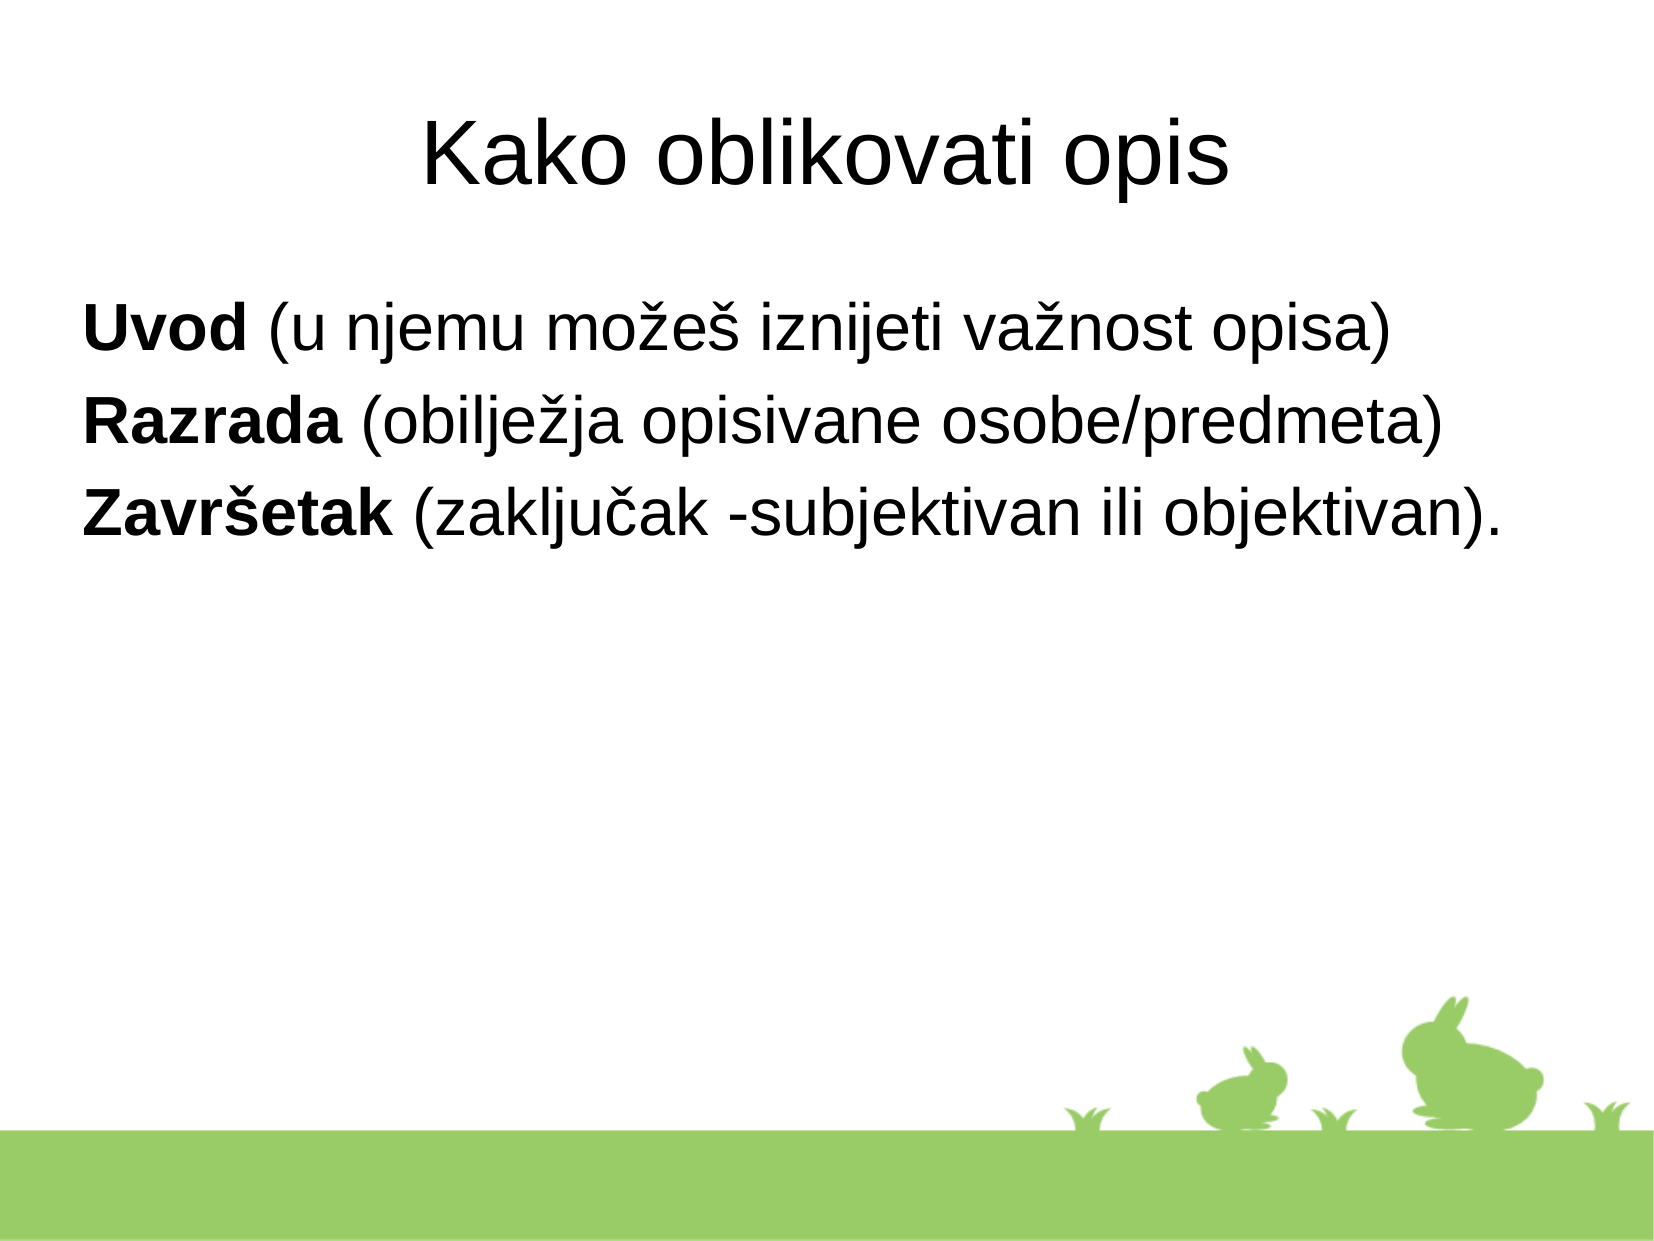

# Kako oblikovati opis
Uvod (u njemu možeš iznijeti važnost opisa)
Razrada (obilježja opisivane osobe/predmeta)
Završetak (zaključak -subjektivan ili objektivan).